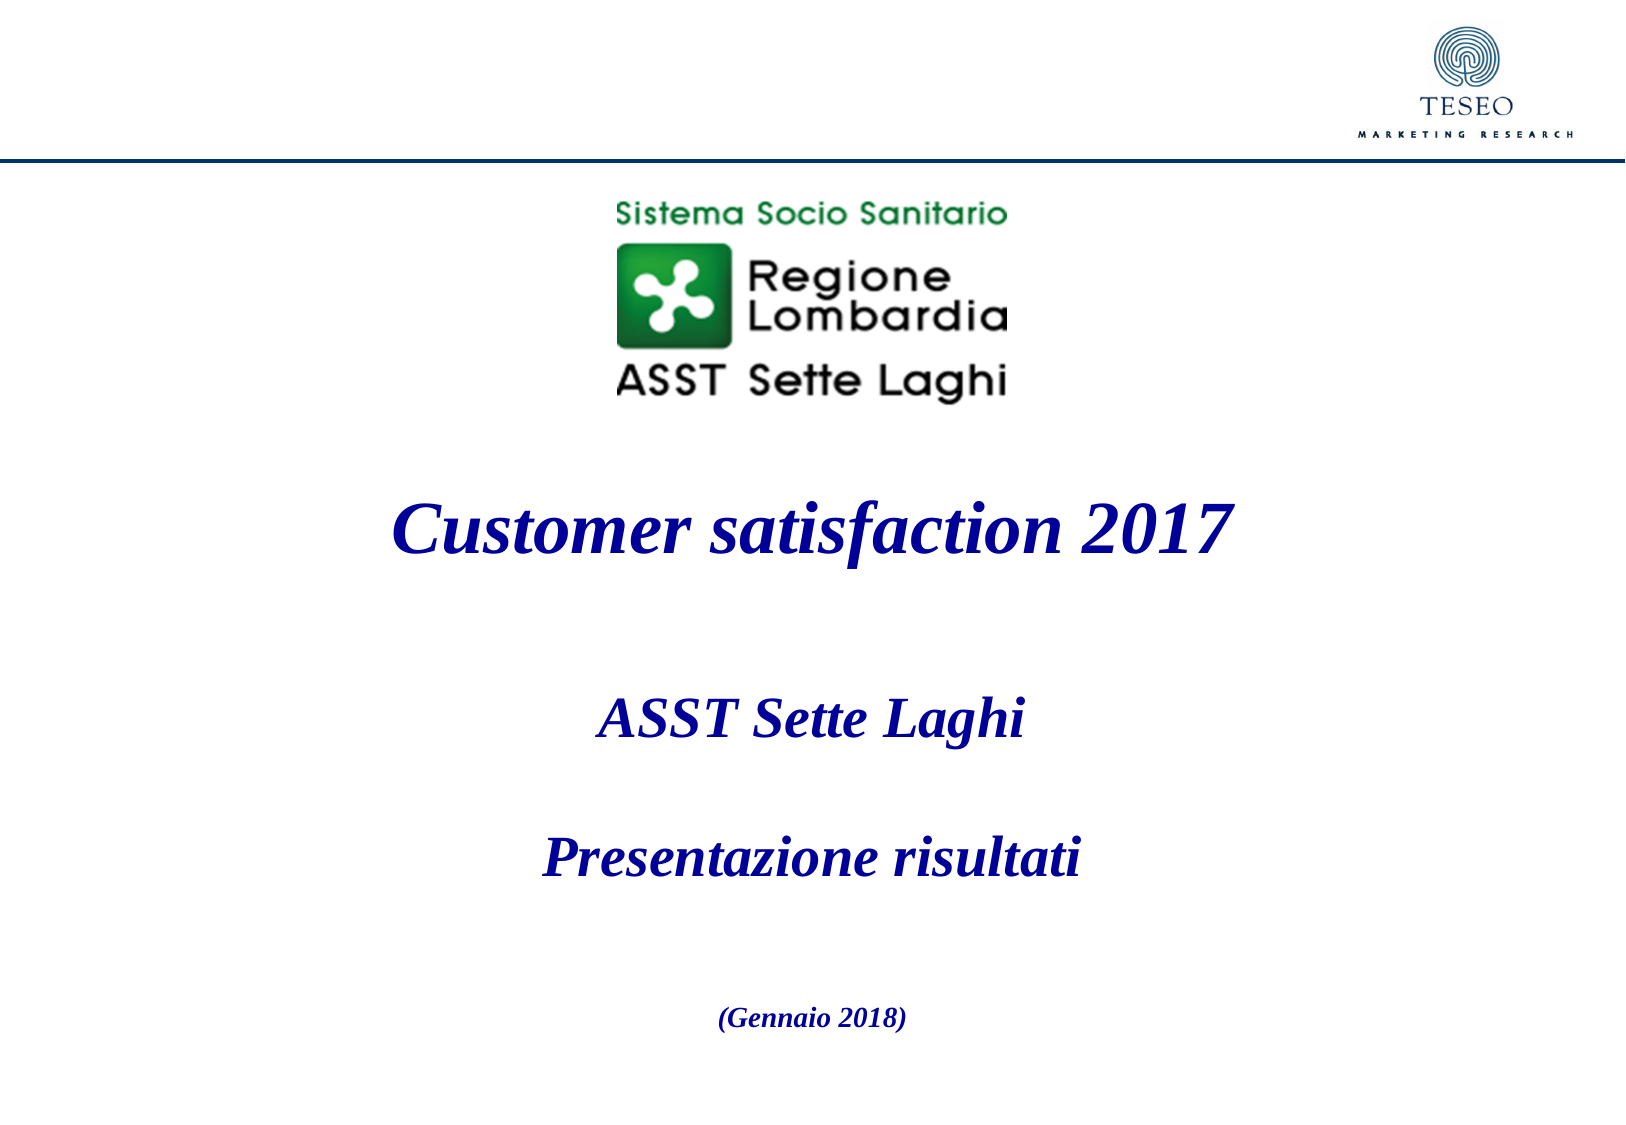

Customer satisfaction 2017
ASST Sette Laghi
Presentazione risultati
(Gennaio 2018)